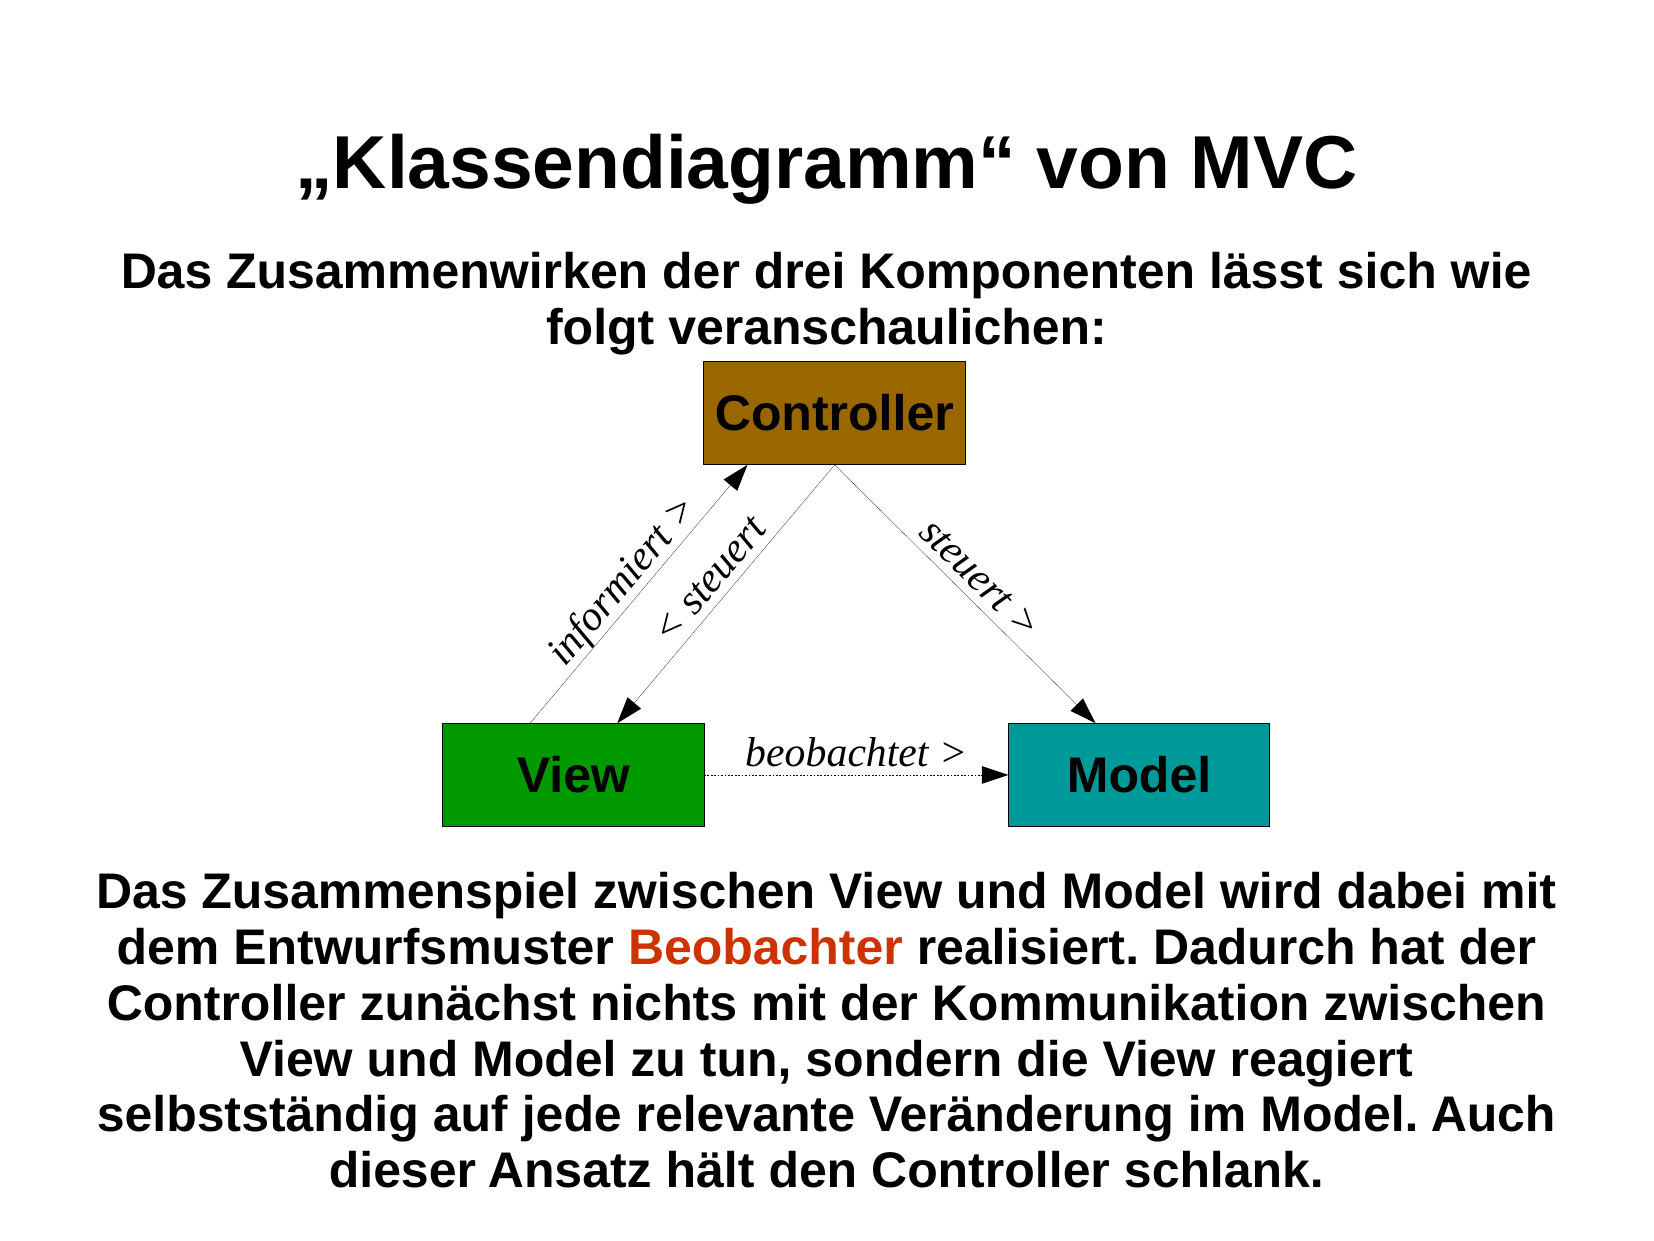

# „Klassendiagramm“ von MVC
Das Zusammenwirken der drei Komponenten lässt sich wie folgt veranschaulichen:
Controller
informiert >
< steuert
steuert >
View
Model
beobachtet >
Das Zusammenspiel zwischen View und Model wird dabei mit dem Entwurfsmuster Beobachter realisiert. Dadurch hat der Controller zunächst nichts mit der Kommunikation zwischen View und Model zu tun, sondern die View reagiert selbstständig auf jede relevante Veränderung im Model. Auch dieser Ansatz hält den Controller schlank.